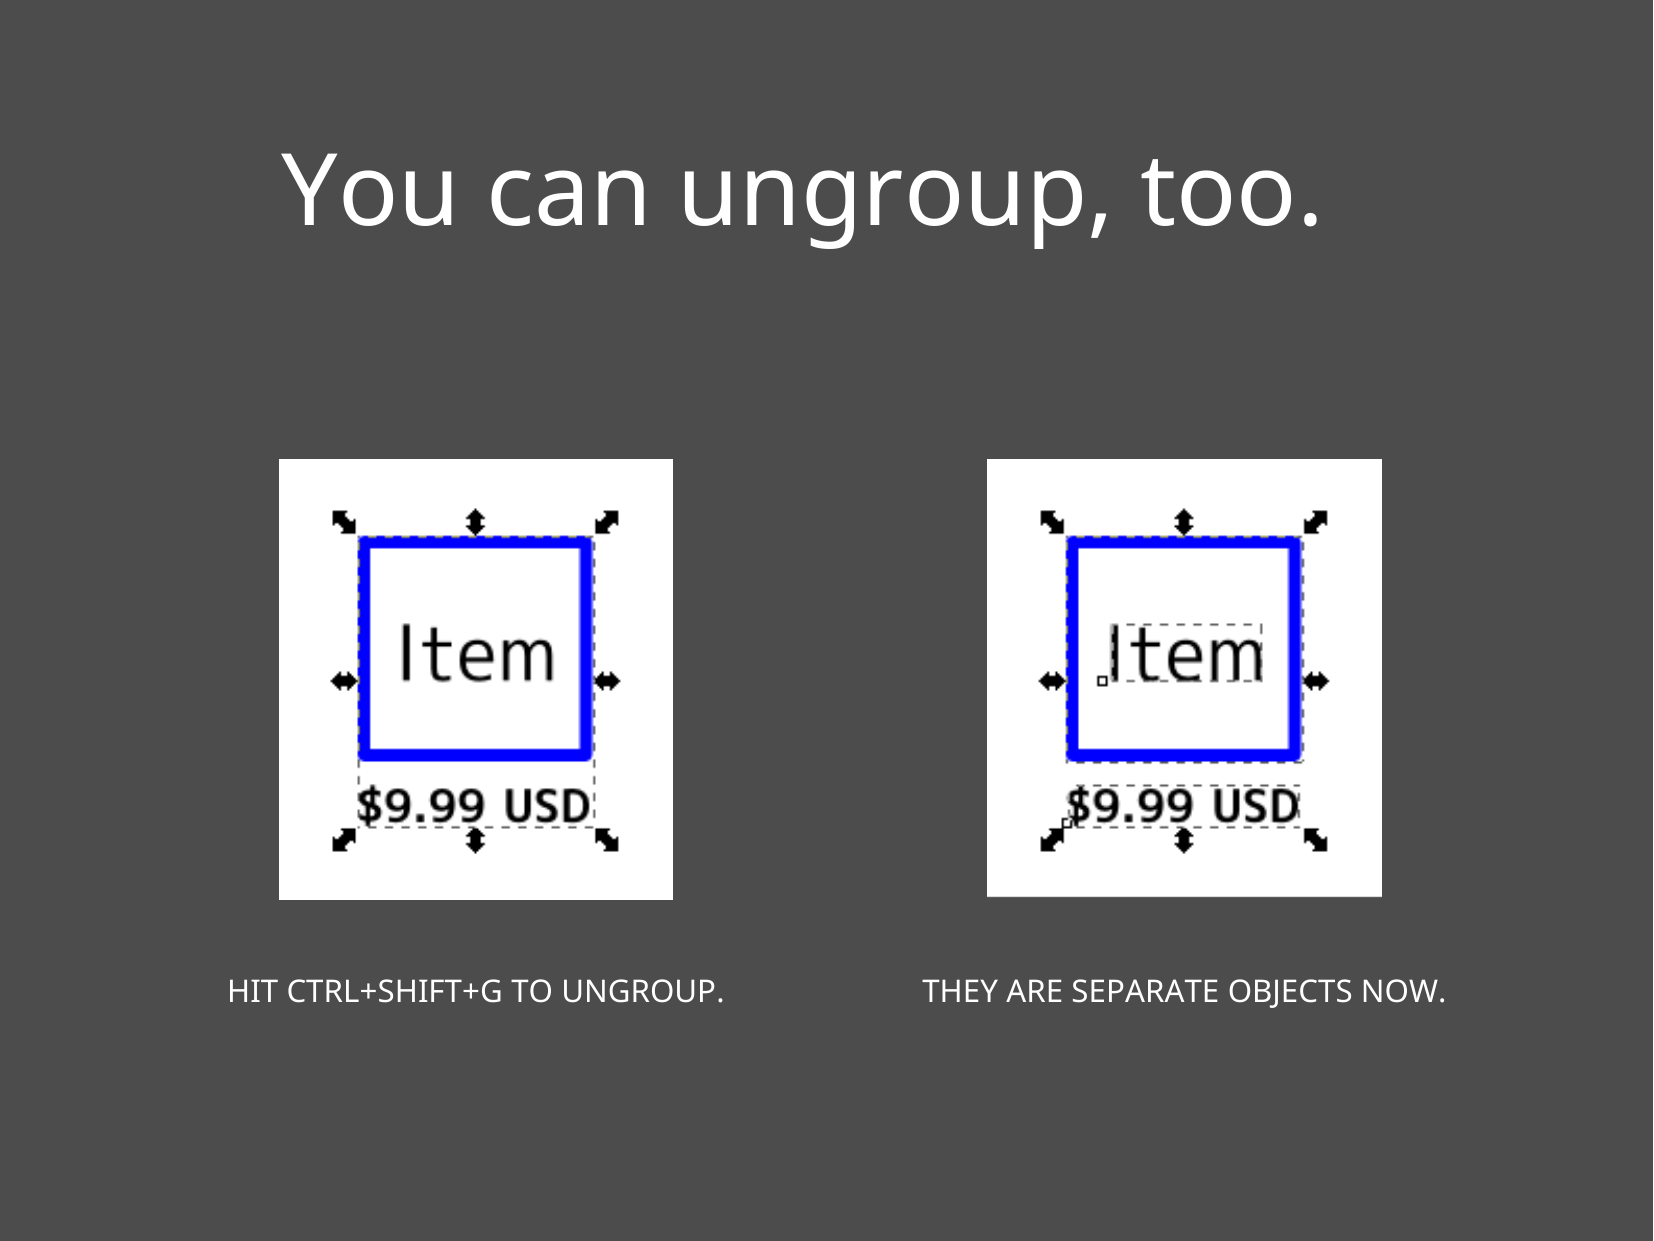

# You can ungroup, too.
HIT CTRL+SHIFT+G TO UNGROUP.
THEY ARE SEPARATE OBJECTS NOW.